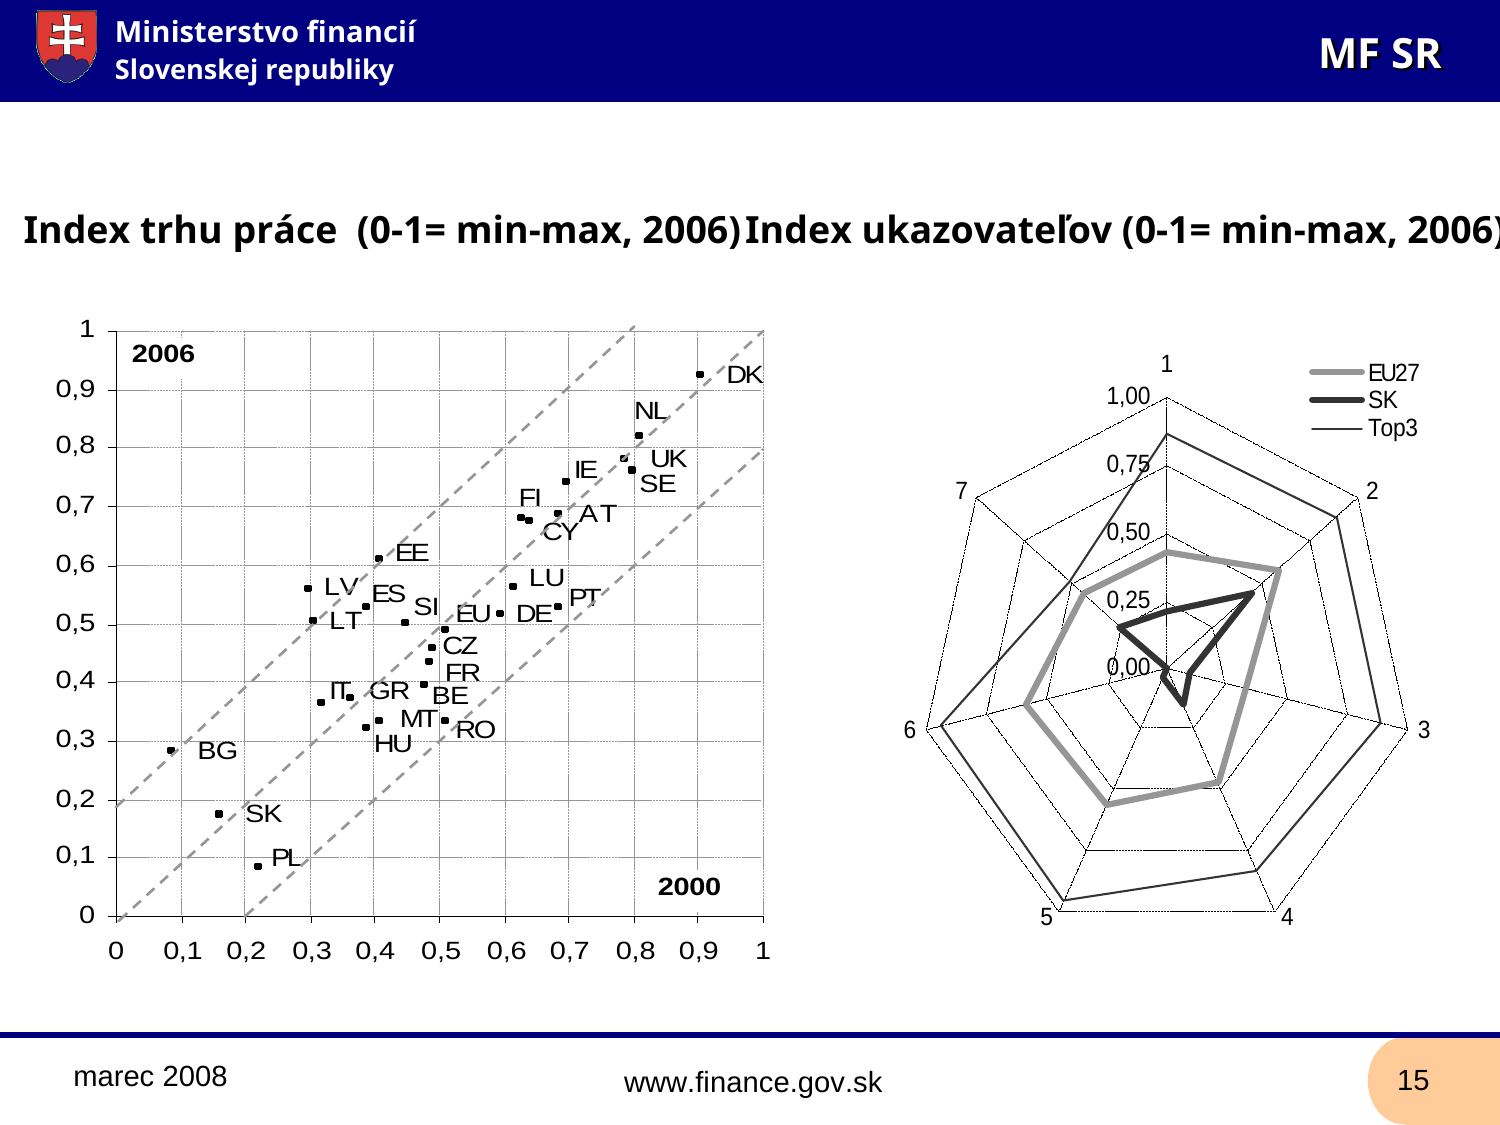

Index trhu práce (0-1= min-max, 2006)
Index ukazovateľov (0-1= min-max, 2006)
marec 2008
15
www.finance.gov.sk